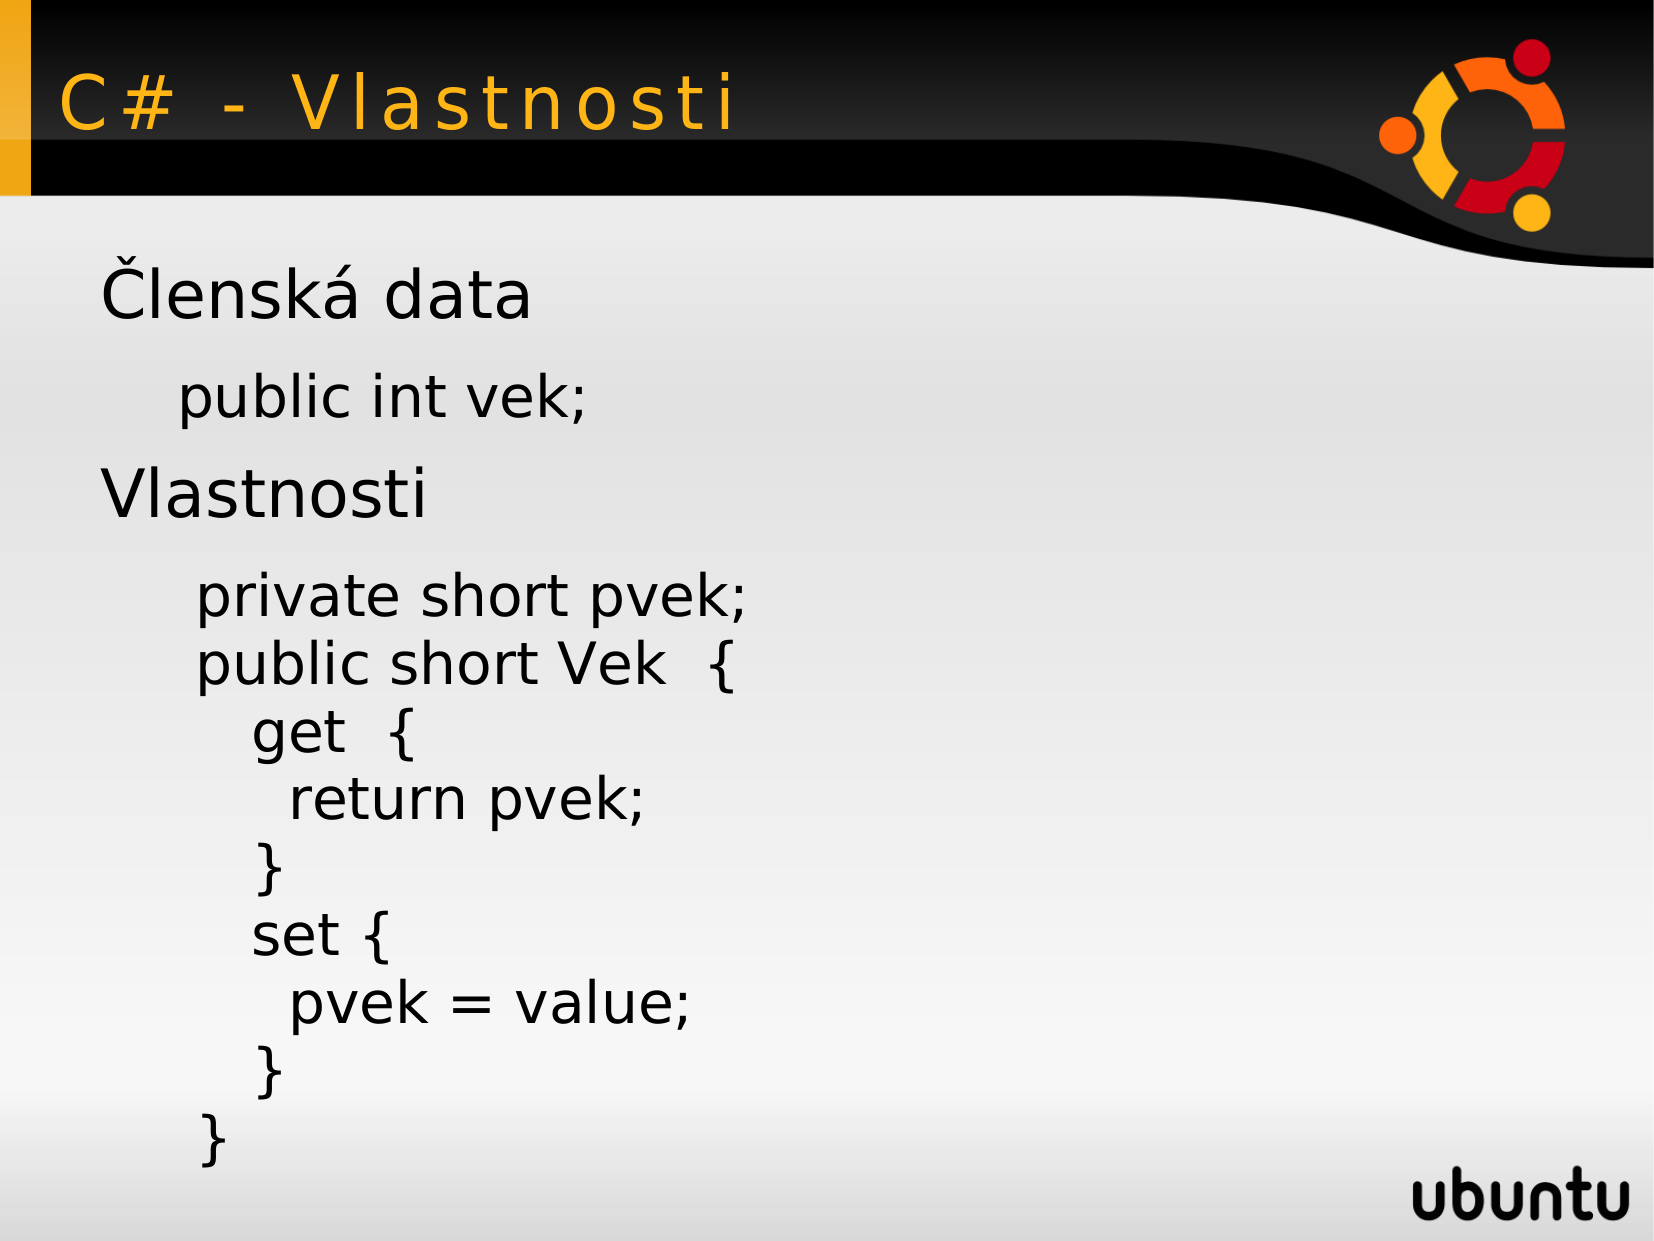

# C# - Vlastnosti
Členská data
public int vek;
Vlastnosti
 private short pvek;
 public short Vek {
 get {
 return pvek;
 }
 set {
 pvek = value;
 }
 }